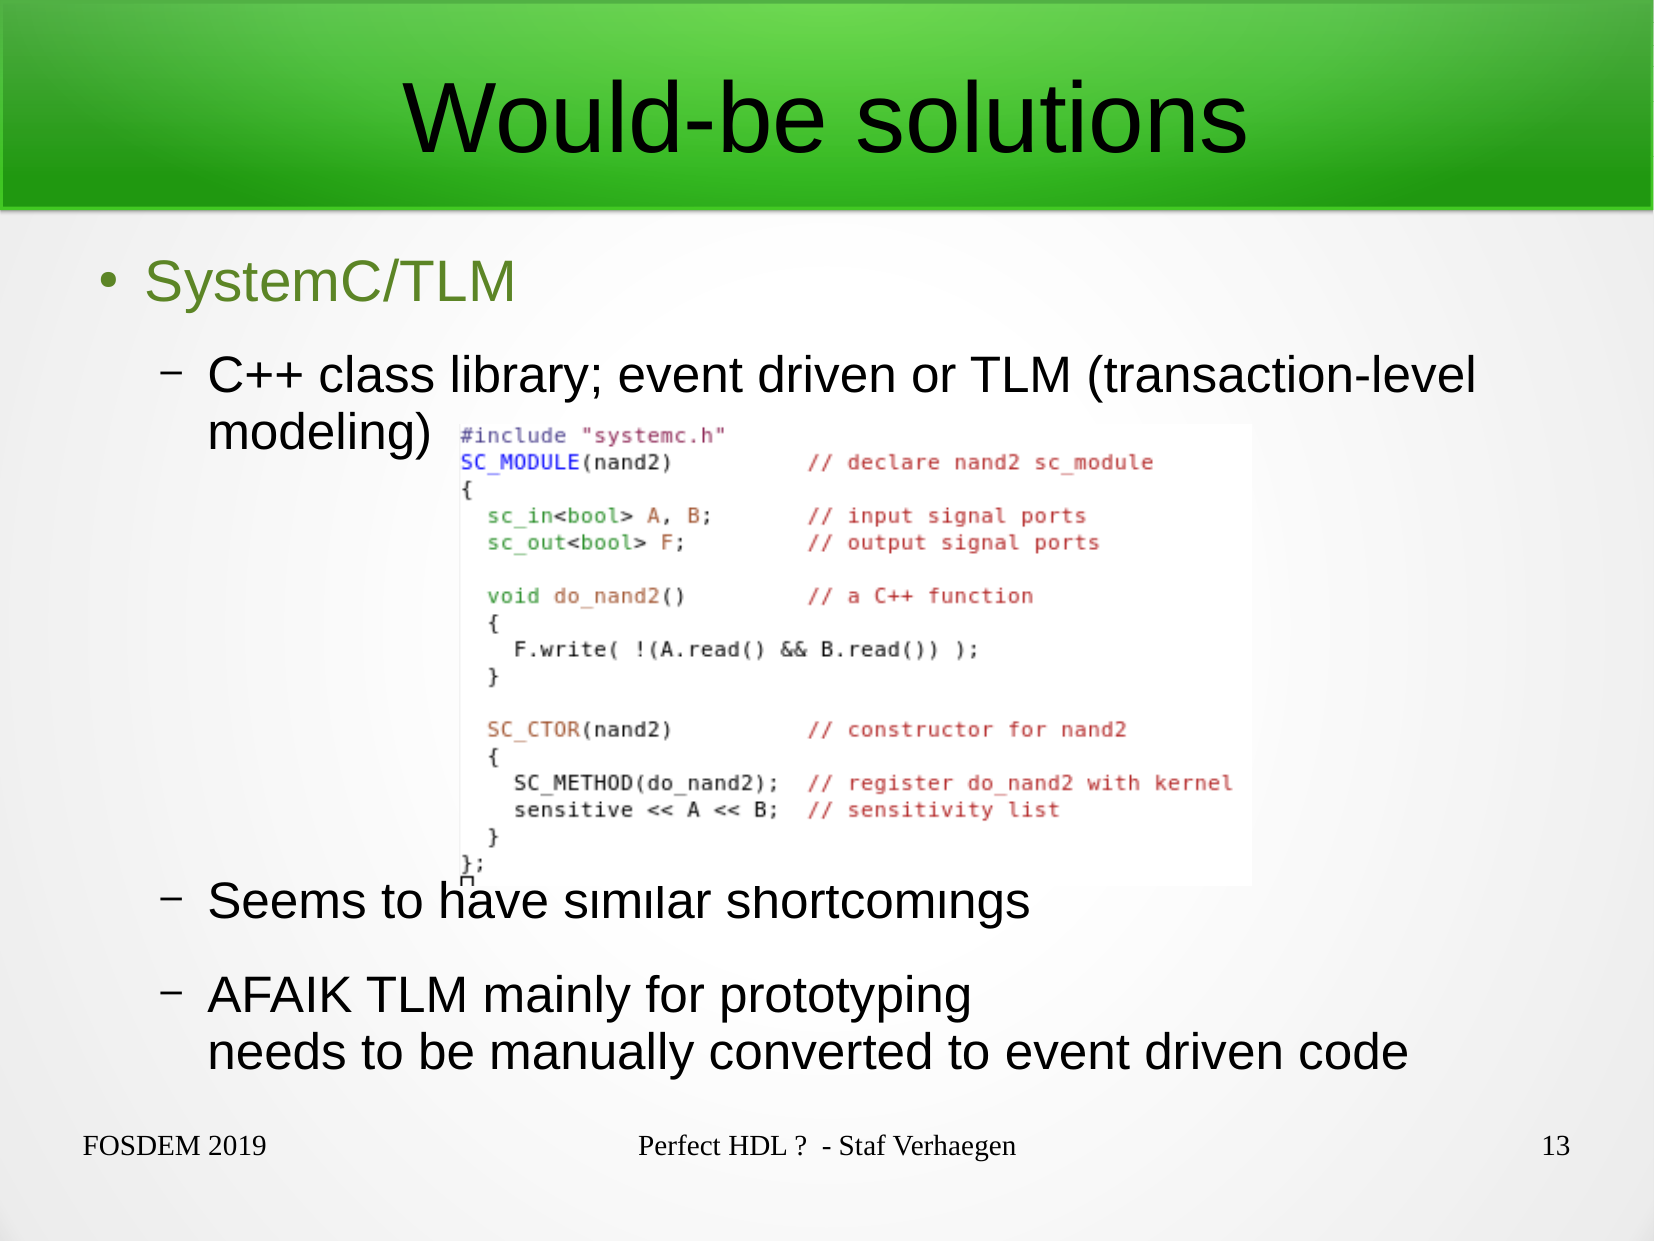

# Would-be solutions
SystemC/TLM
C++ class library; event driven or TLM (transaction-level modeling)
Seems to have similar shortcomings
AFAIK TLM mainly for prototyping
needs to be manually converted to event driven code
FOSDEM 2019
Perfect HDL ? - Staf Verhaegen
13